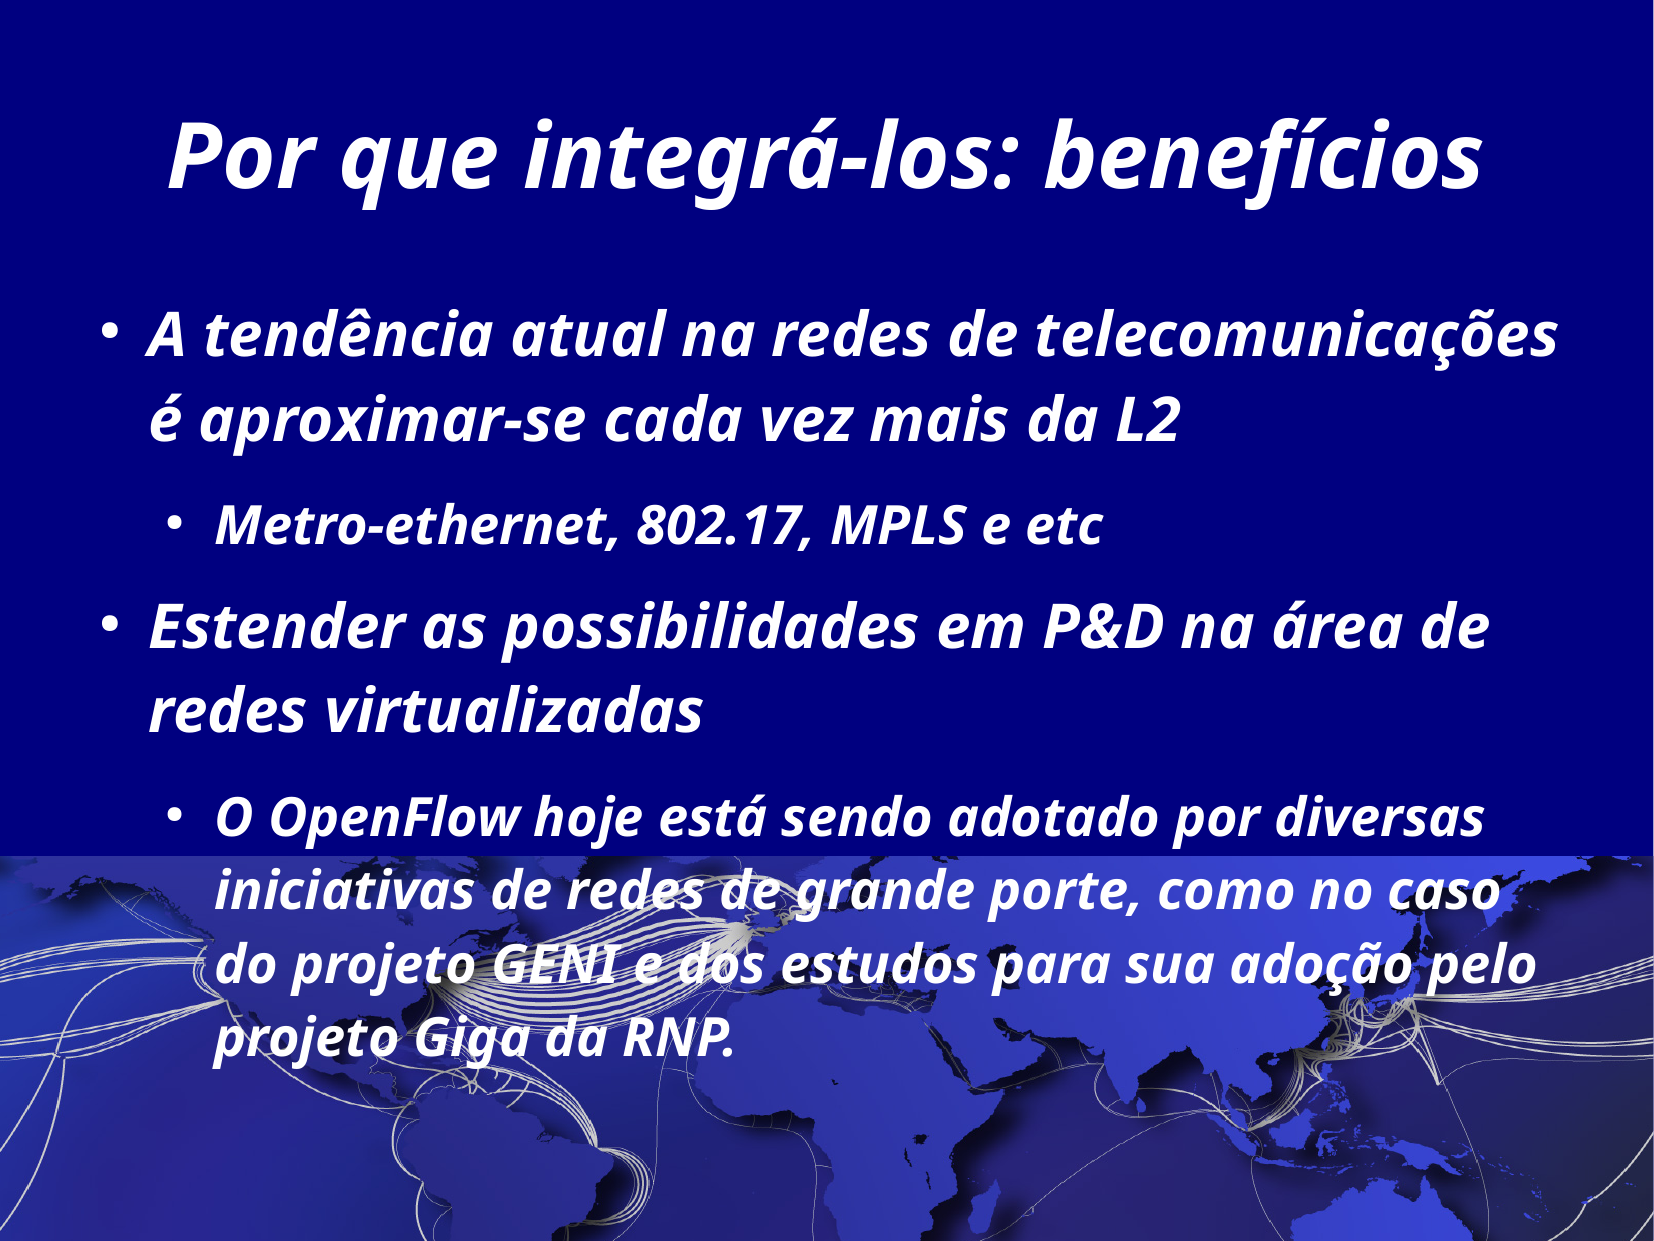

# Por que integrá-los: benefícios
A tendência atual na redes de telecomunicações é aproximar-se cada vez mais da L2
Metro-ethernet, 802.17, MPLS e etc
Estender as possibilidades em P&D na área de redes virtualizadas
O OpenFlow hoje está sendo adotado por diversas iniciativas de redes de grande porte, como no caso do projeto GENI e dos estudos para sua adoção pelo projeto Giga da RNP.